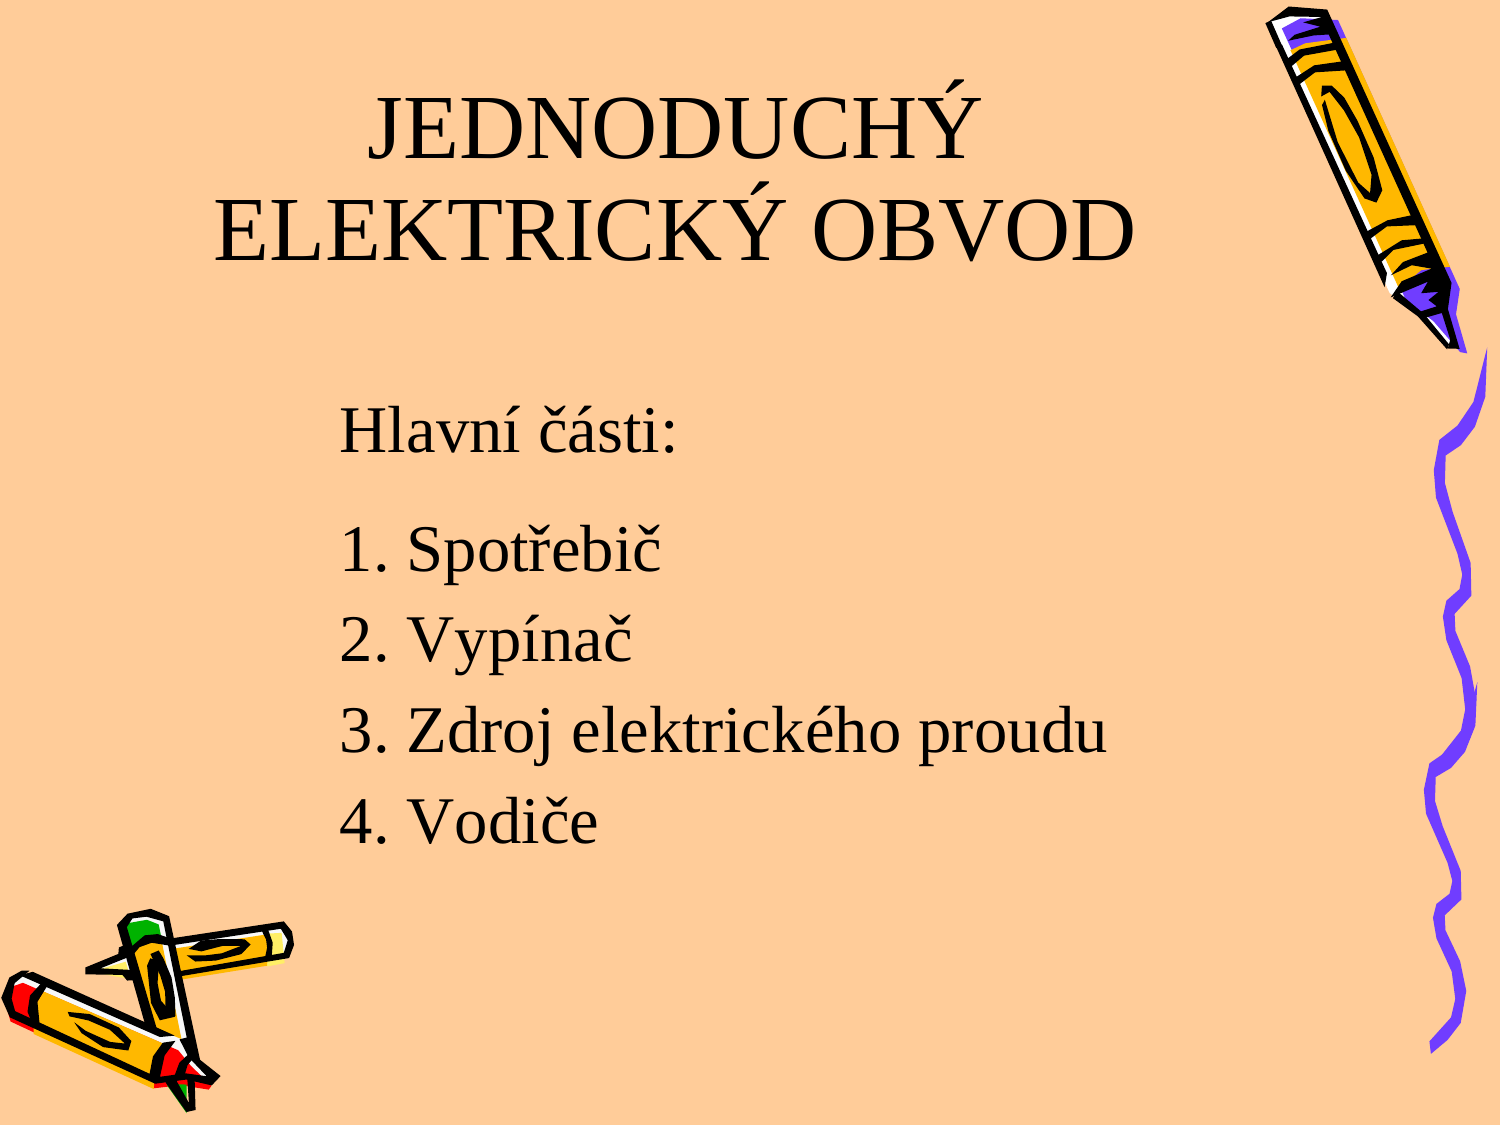

# JEDNODUCHÝ ELEKTRICKÝ OBVOD
Hlavní části:
1. Spotřebič
2. Vypínač
3. Zdroj elektrického proudu
4. Vodiče